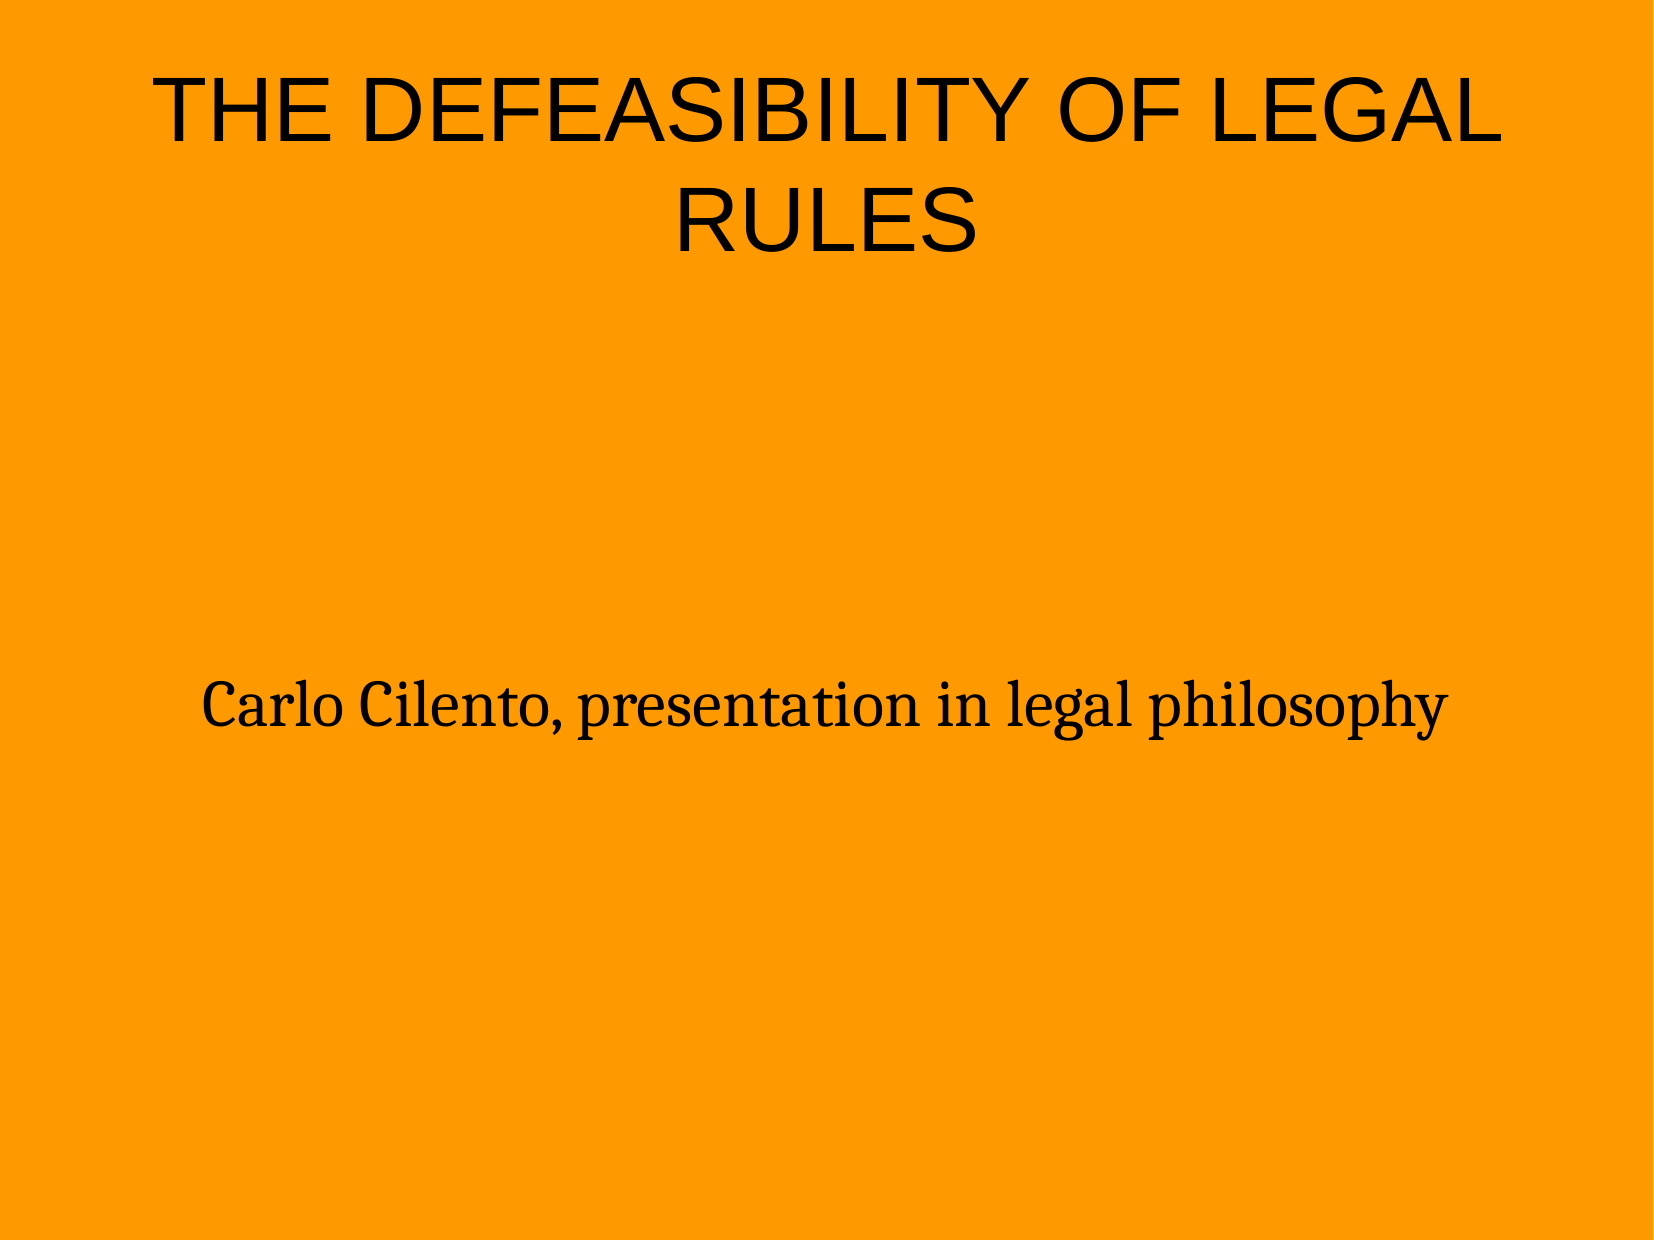

# THE DEFEASIBILITY OF LEGAL RULES
Carlo Cilento, presentation in legal philosophy